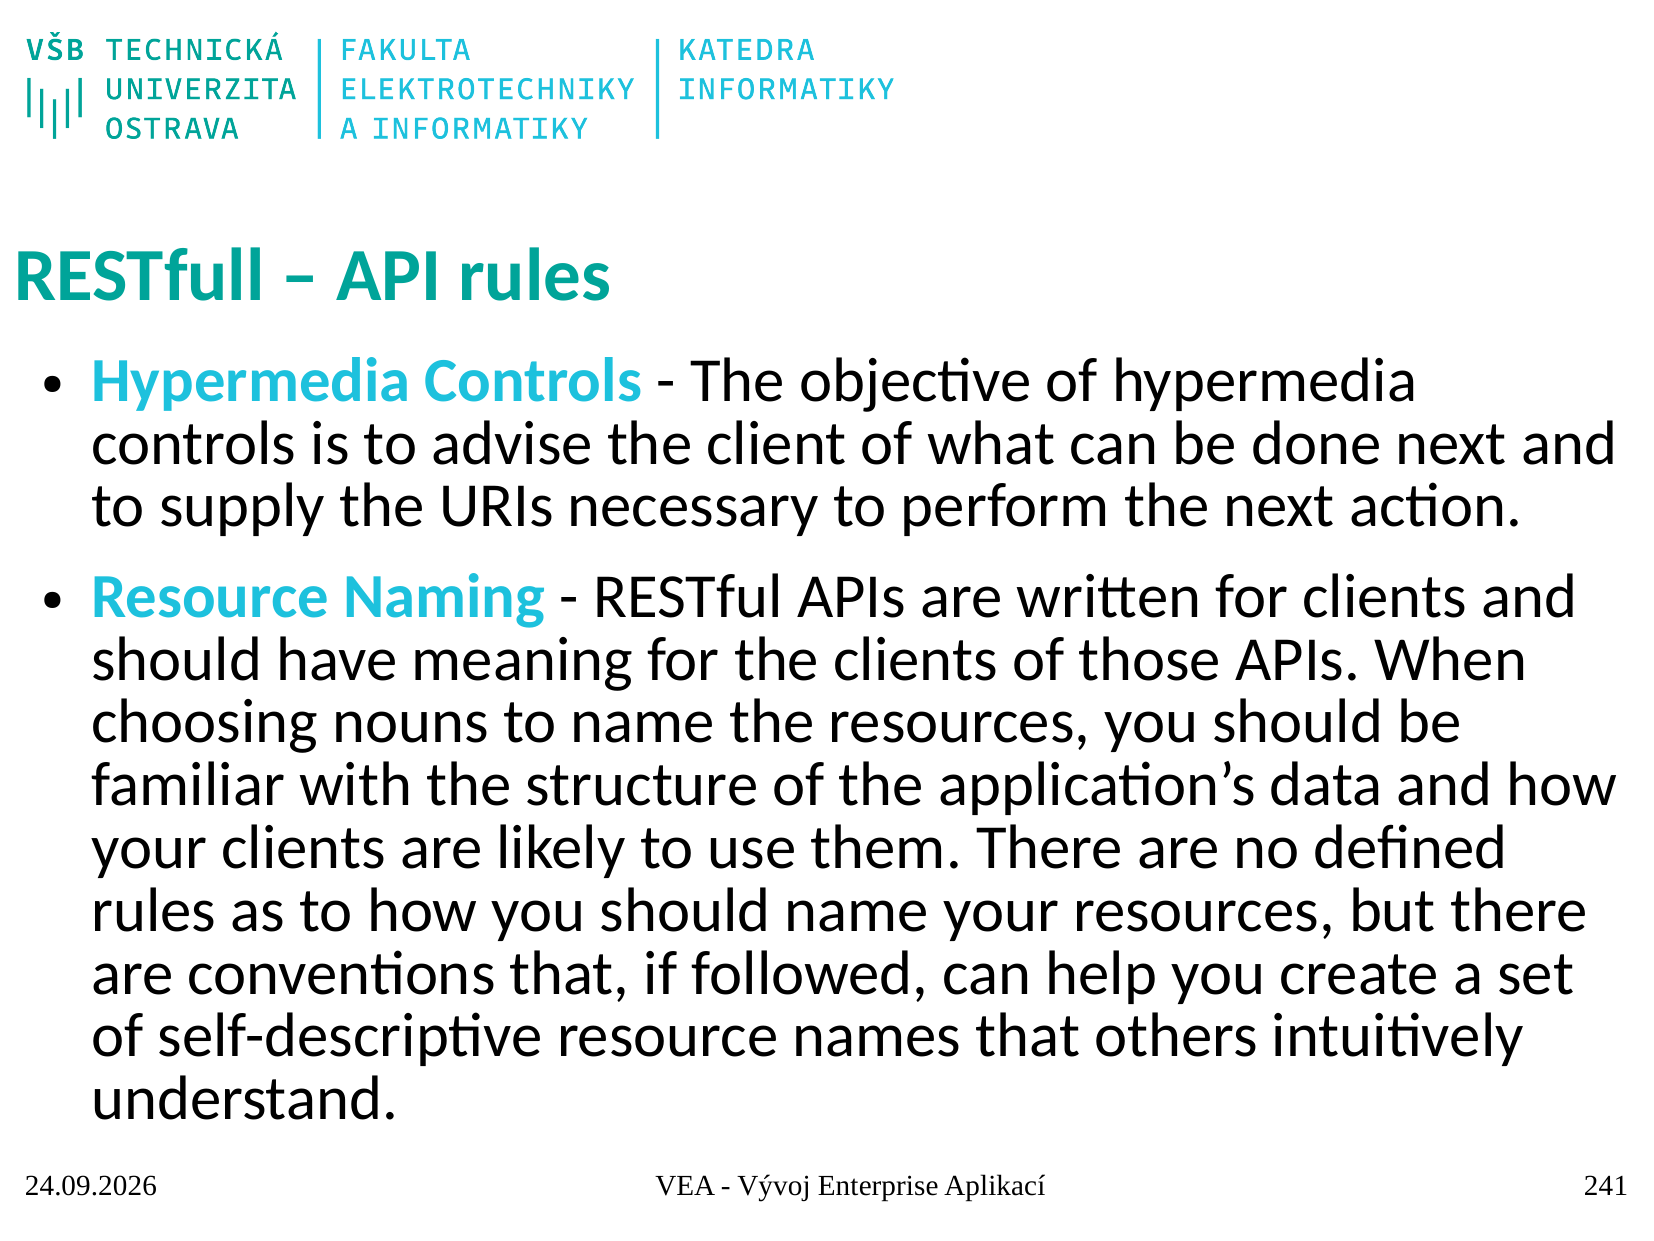

RESTfull – API rules
# Hypermedia Controls - The objective of hypermedia controls is to advise the client of what can be done next and to supply the URIs necessary to perform the next action.
Resource Naming - RESTful APIs are written for clients and should have meaning for the clients of those APIs. When choosing nouns to name the resources, you should be familiar with the structure of the application’s data and how your clients are likely to use them. There are no defined rules as to how you should name your resources, but there are conventions that, if followed, can help you create a set of self-descriptive resource names that others intuitively understand.
VEA - Vývoj Enterprise Aplikací
241